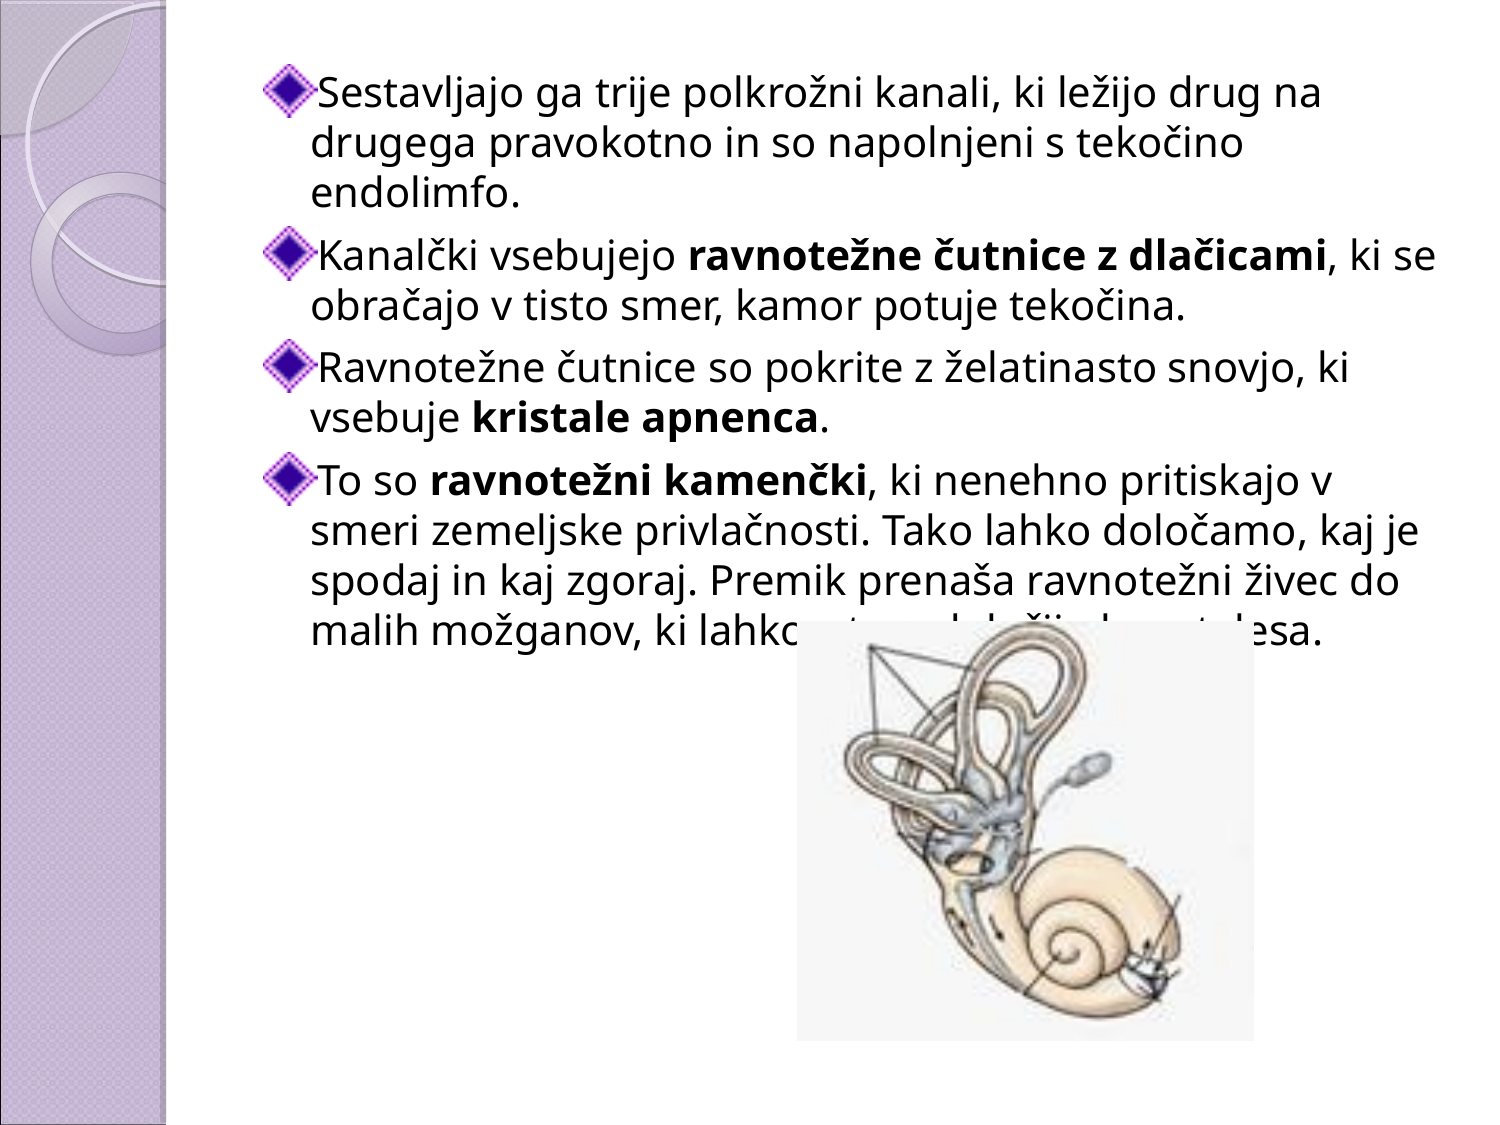

# Sestavljajo ga trije polkrožni kanali, ki ležijo drug na drugega pravokotno in so napolnjeni s tekočino endolimfo.
Kanalčki vsebujejo ravnotežne čutnice z dlačicami, ki se obračajo v tisto smer, kamor potuje tekočina.
Ravnotežne čutnice so pokrite z želatinasto snovjo, ki vsebuje kristale apnenca.
To so ravnotežni kamenčki, ki nenehno pritiskajo v smeri zemeljske privlačnosti. Tako lahko določamo, kaj je spodaj in kaj zgoraj. Premik prenaša ravnotežni živec do malih možganov, ki lahko s tem določijo lego telesa.